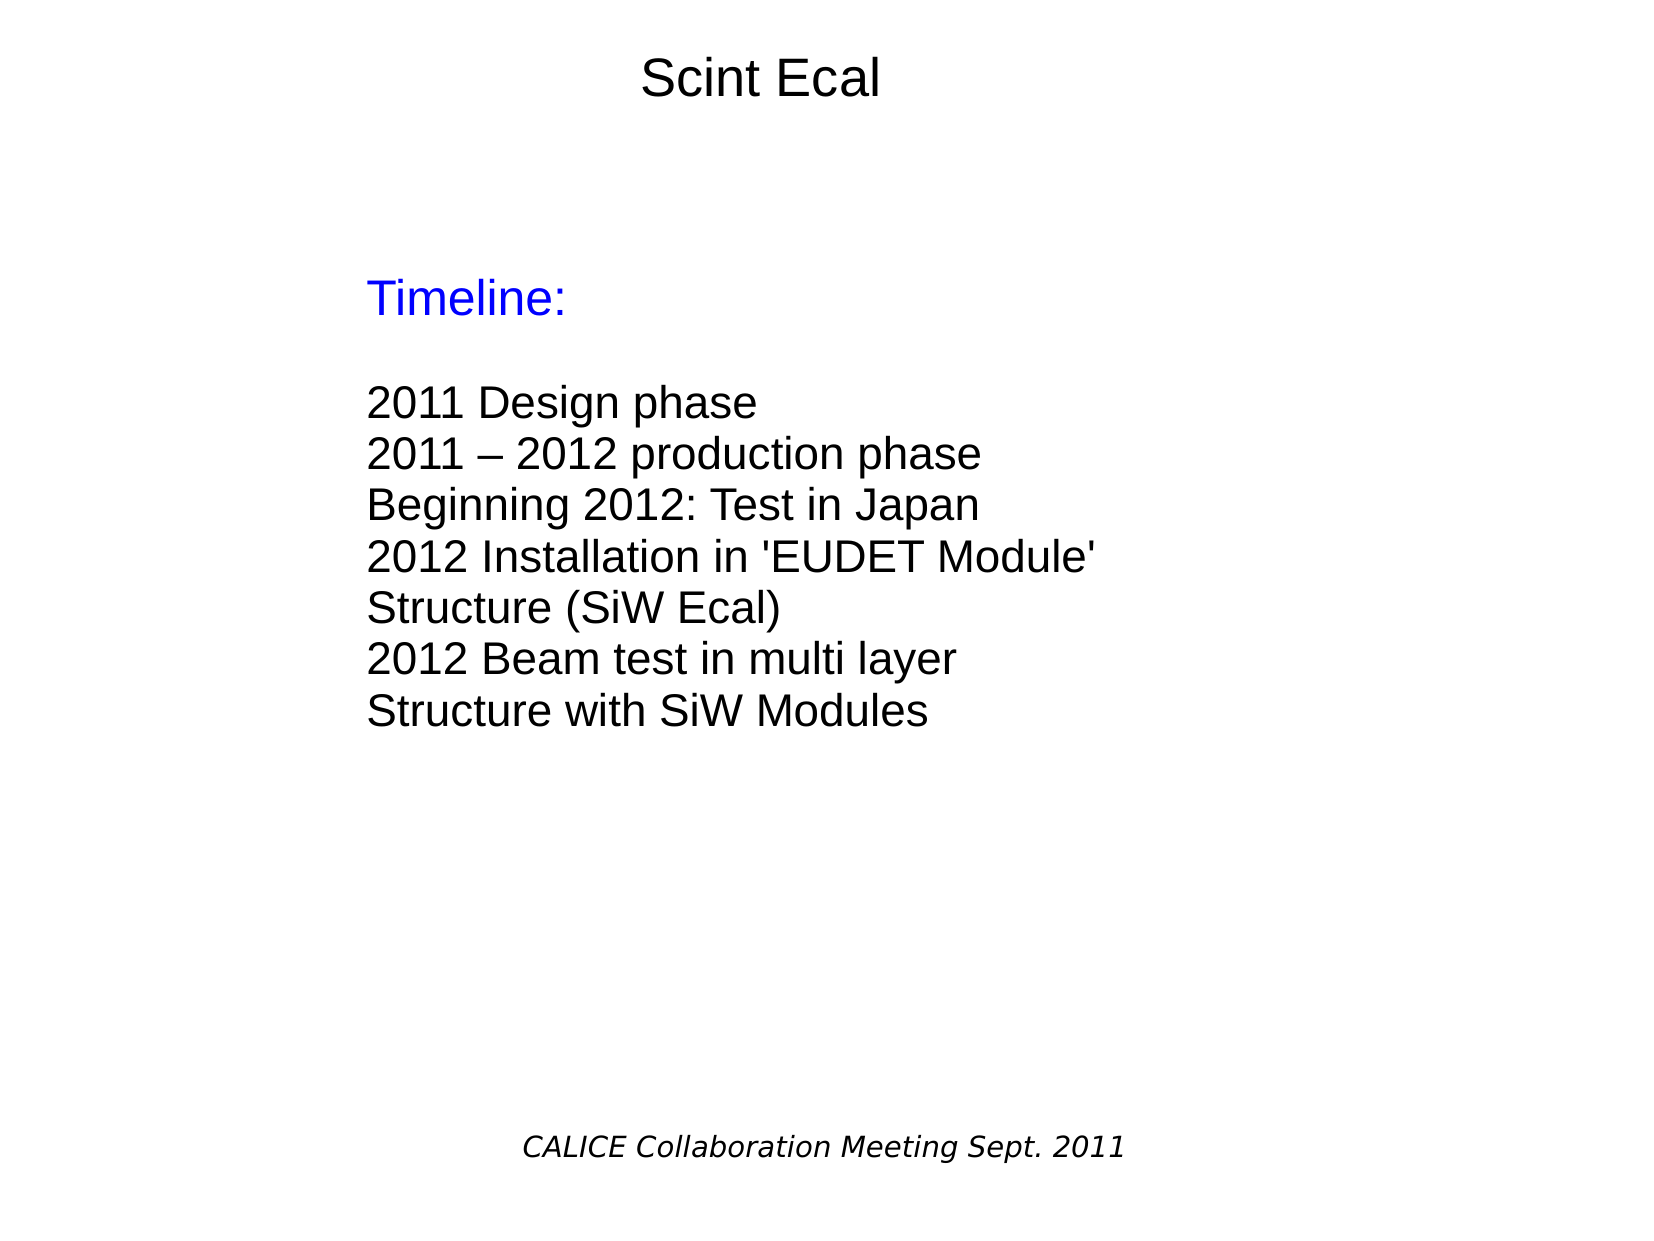

Scint Ecal
Timeline:
2011 Design phase
2011 – 2012 production phase
Beginning 2012: Test in Japan
2012 Installation in 'EUDET Module'
Structure (SiW Ecal)
2012 Beam test in multi layer
Structure with SiW Modules
CALICE Collaboration Meeting Sept. 2011